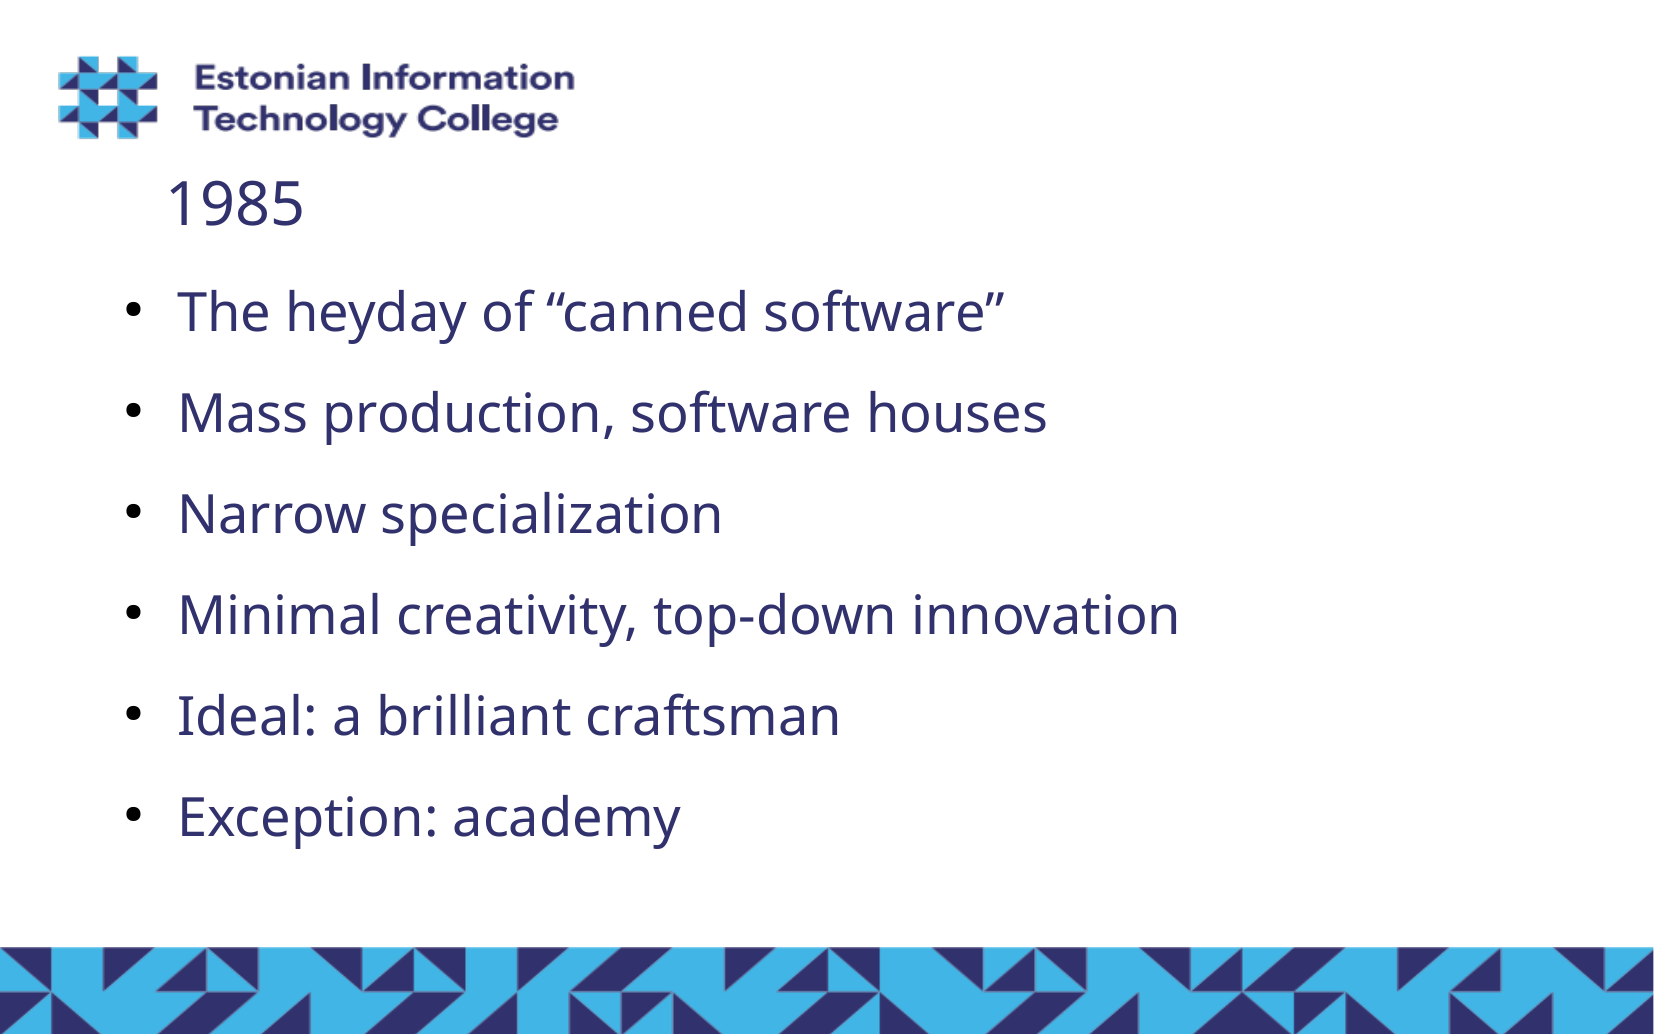

# 1985
The heyday of “canned software”
Mass production, software houses
Narrow specialization
Minimal creativity, top-down innovation
Ideal: a brilliant craftsman
Exception: academy